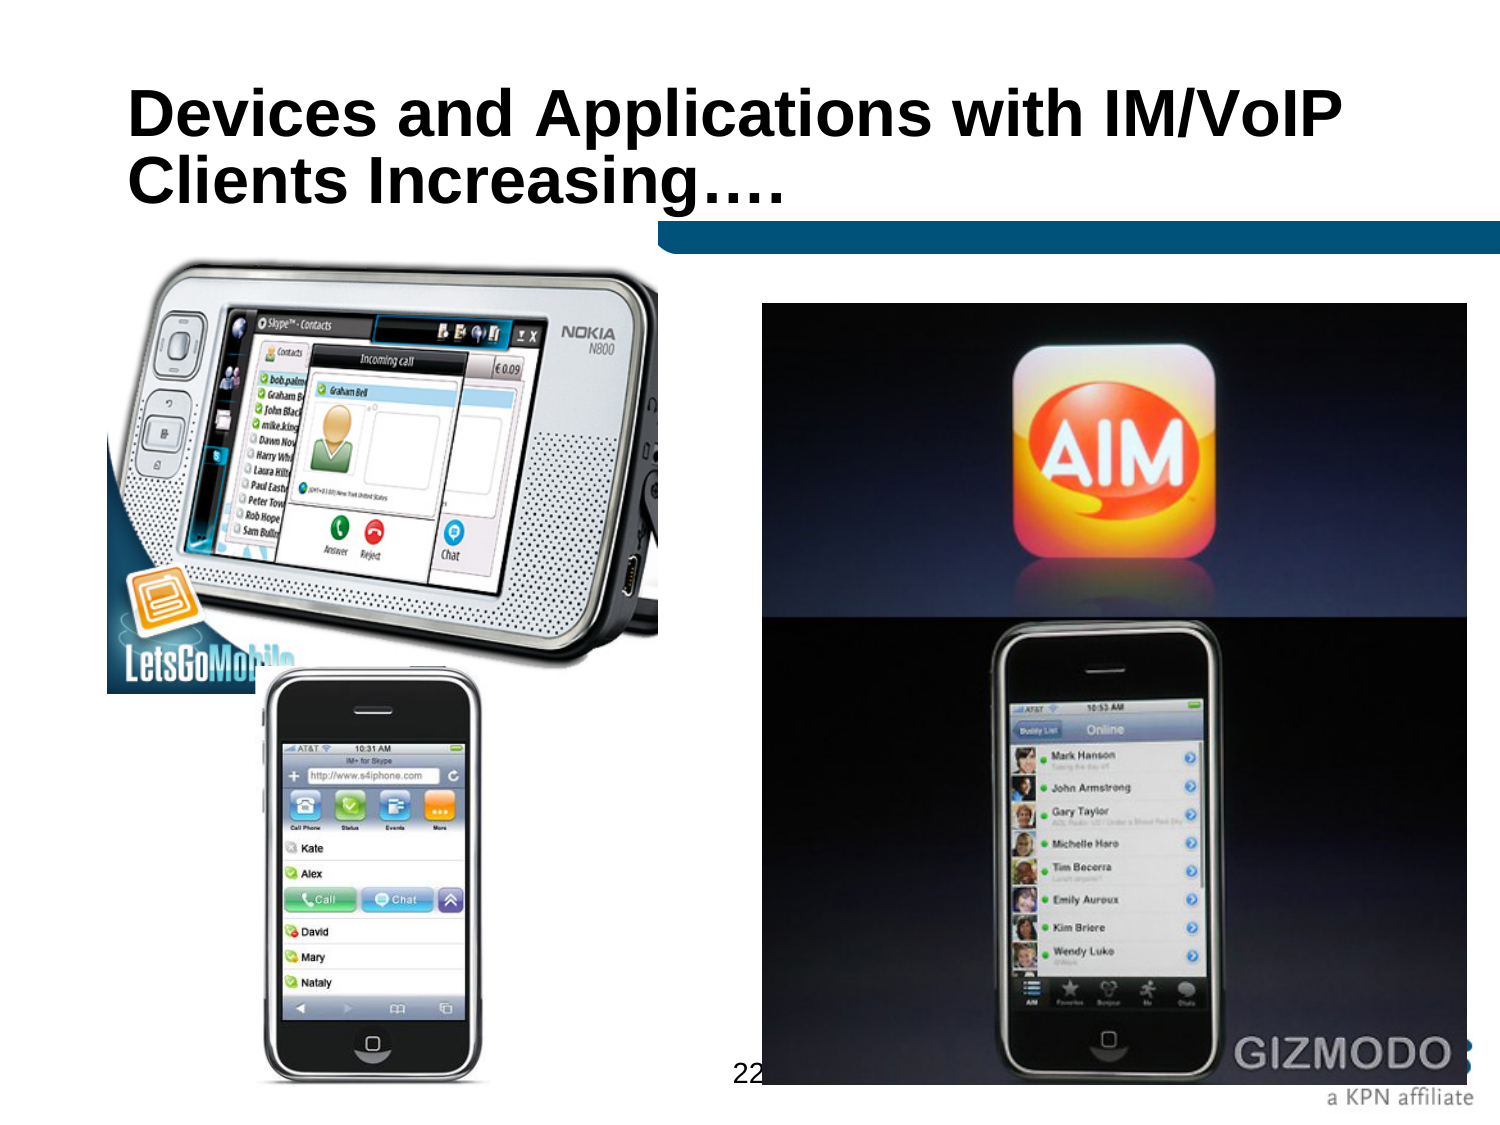

# Devices and Applications with IM/VoIP Clients Increasing….